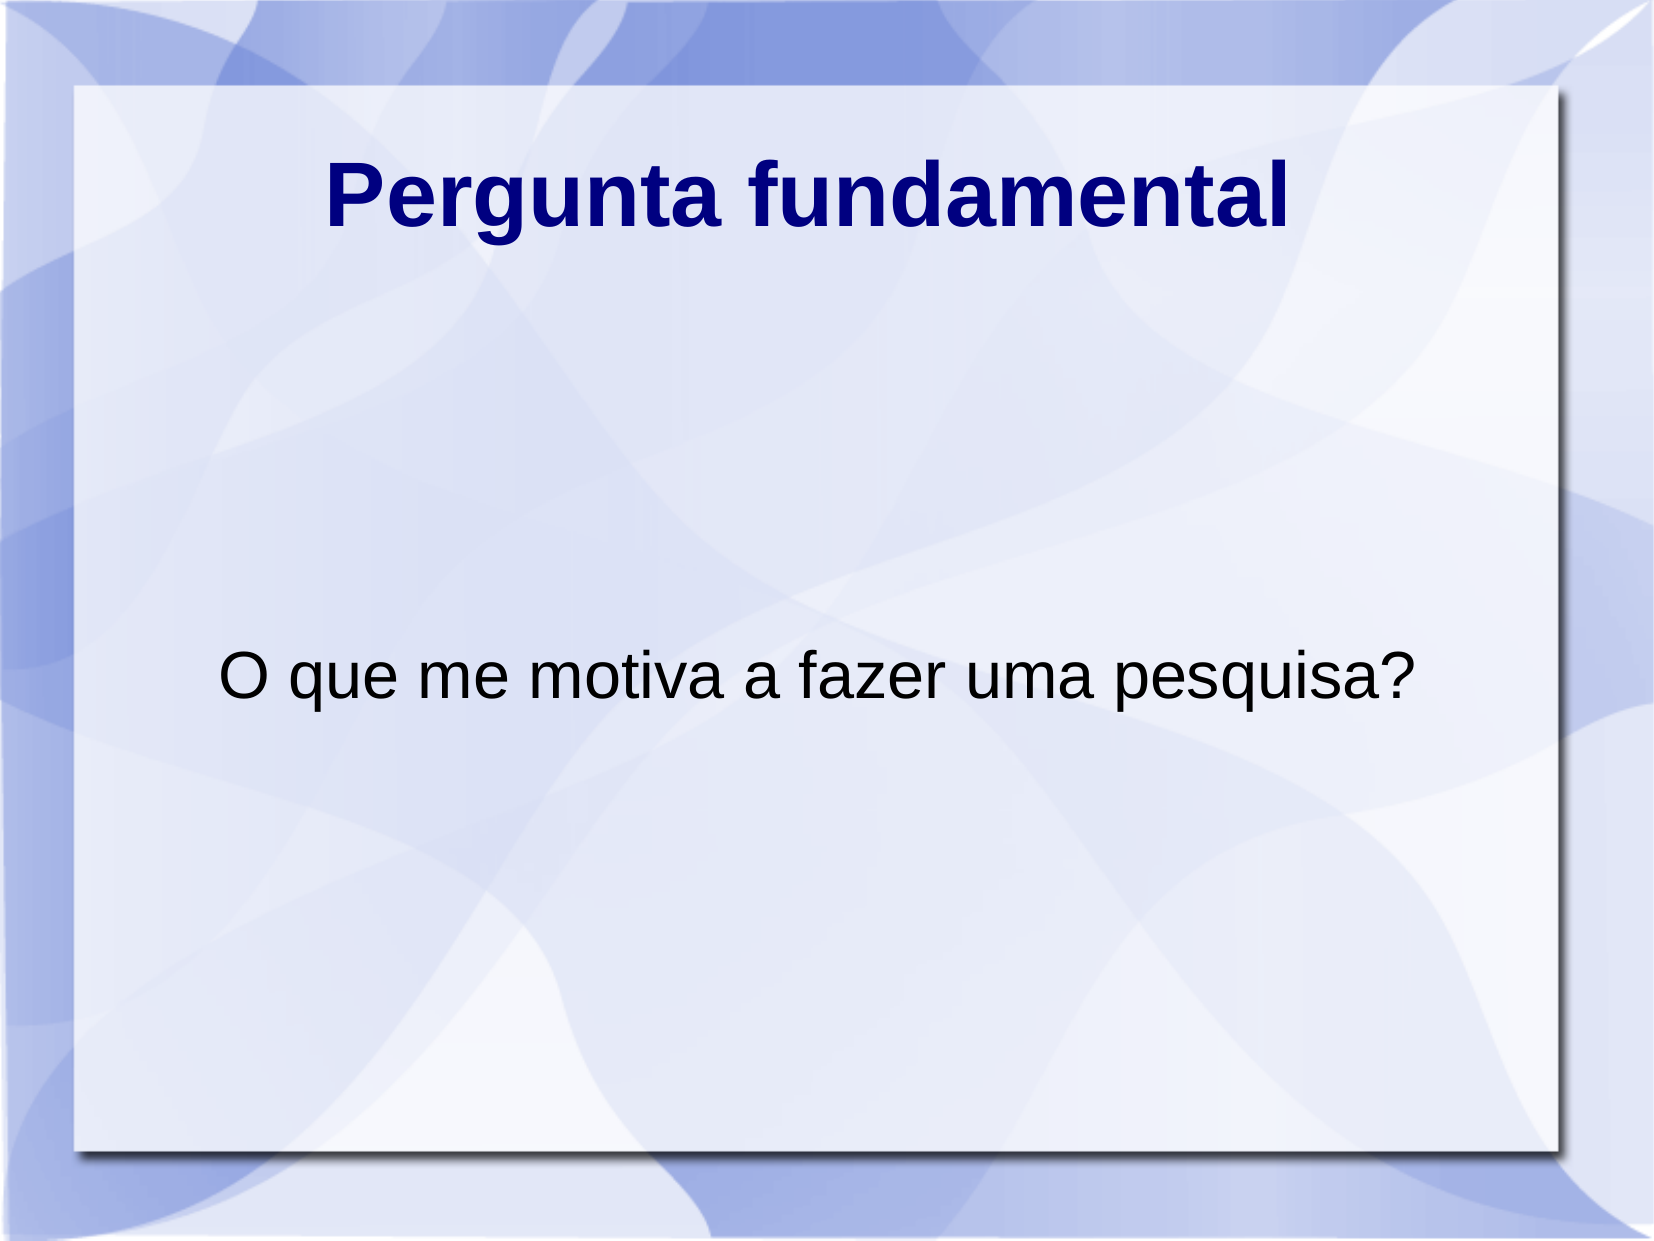

# Pergunta fundamental
O que me motiva a fazer uma pesquisa?